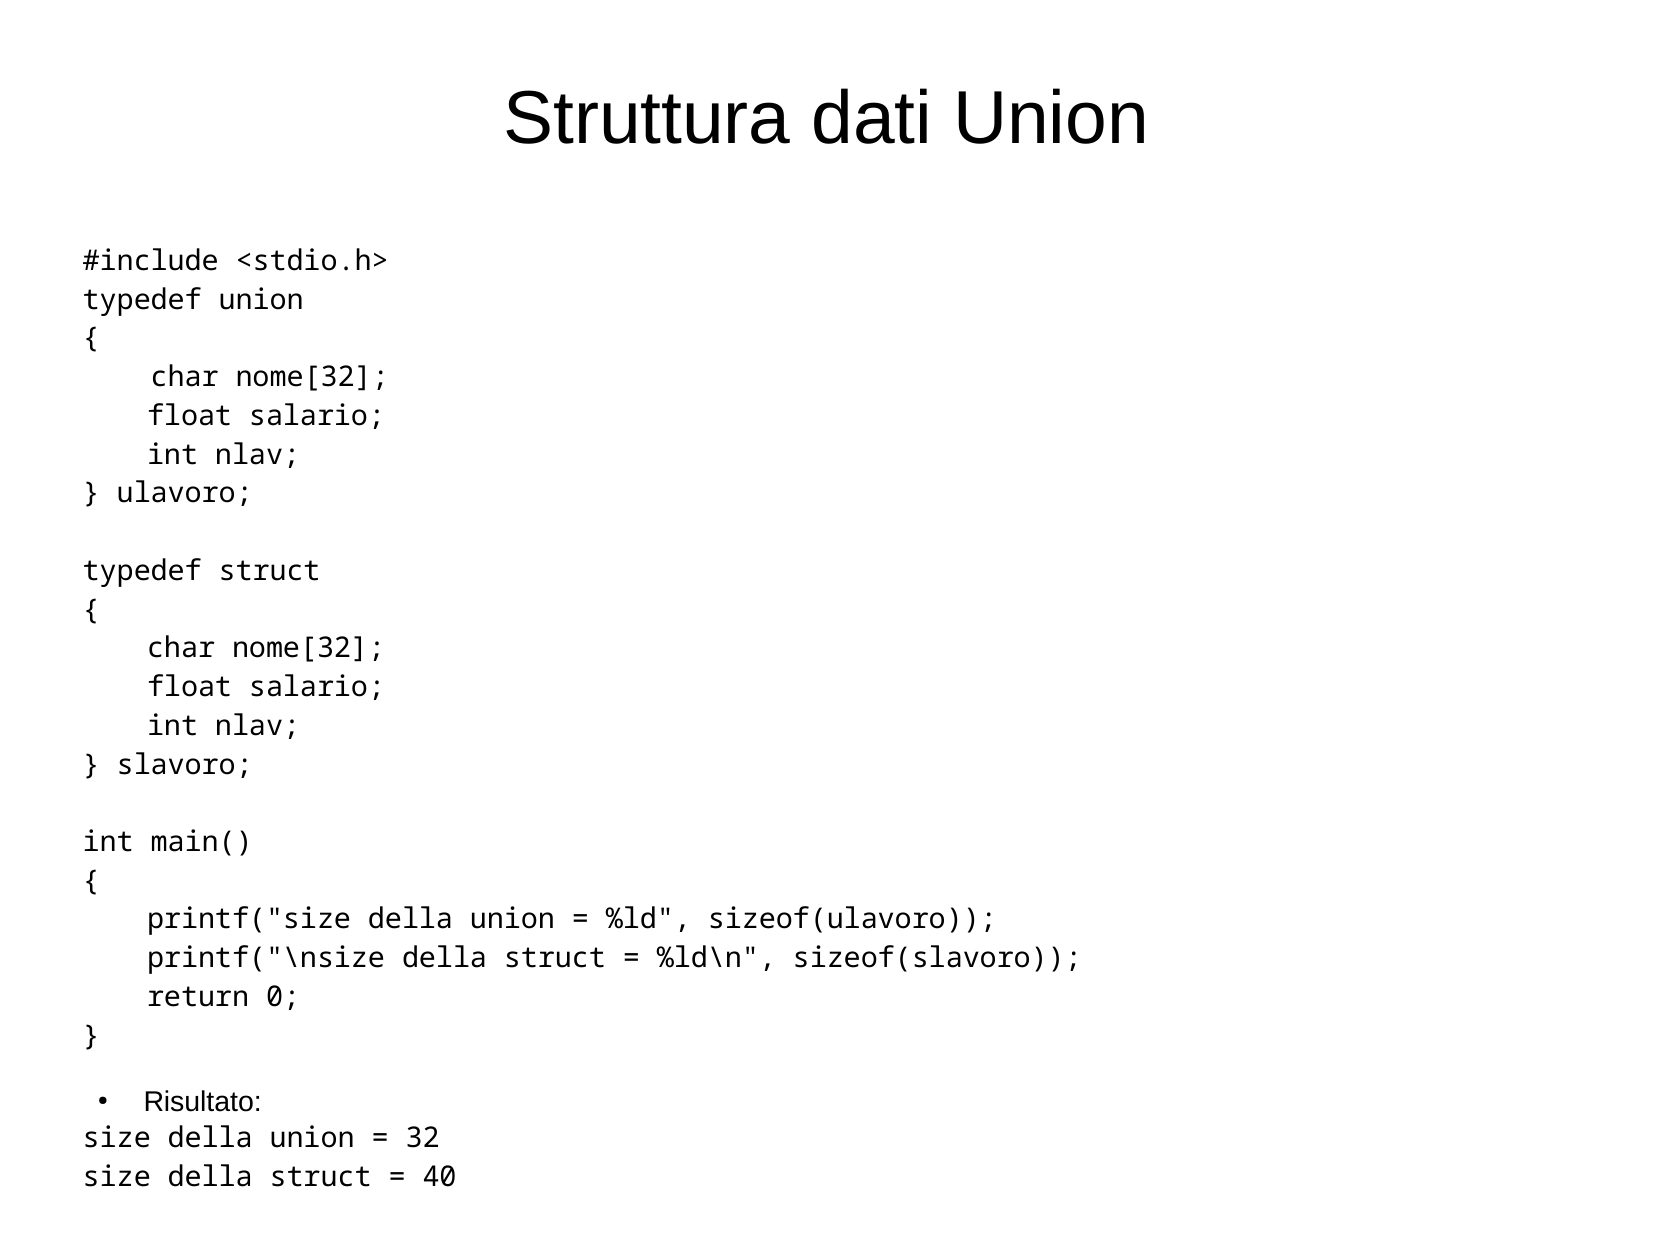

# Struttura dati Union
#include <stdio.h>
typedef union
{
 char nome[32];
 	float salario;
 	int nlav;
} ulavoro;
typedef struct
{
 	char nome[32];
 	float salario;
 	int nlav;
} slavoro;
int main()
{
 	printf("size della union = %ld", sizeof(ulavoro));
 	printf("\nsize della struct = %ld\n", sizeof(slavoro));
 	return 0;
}
Risultato:
size della union = 32
size della struct = 40